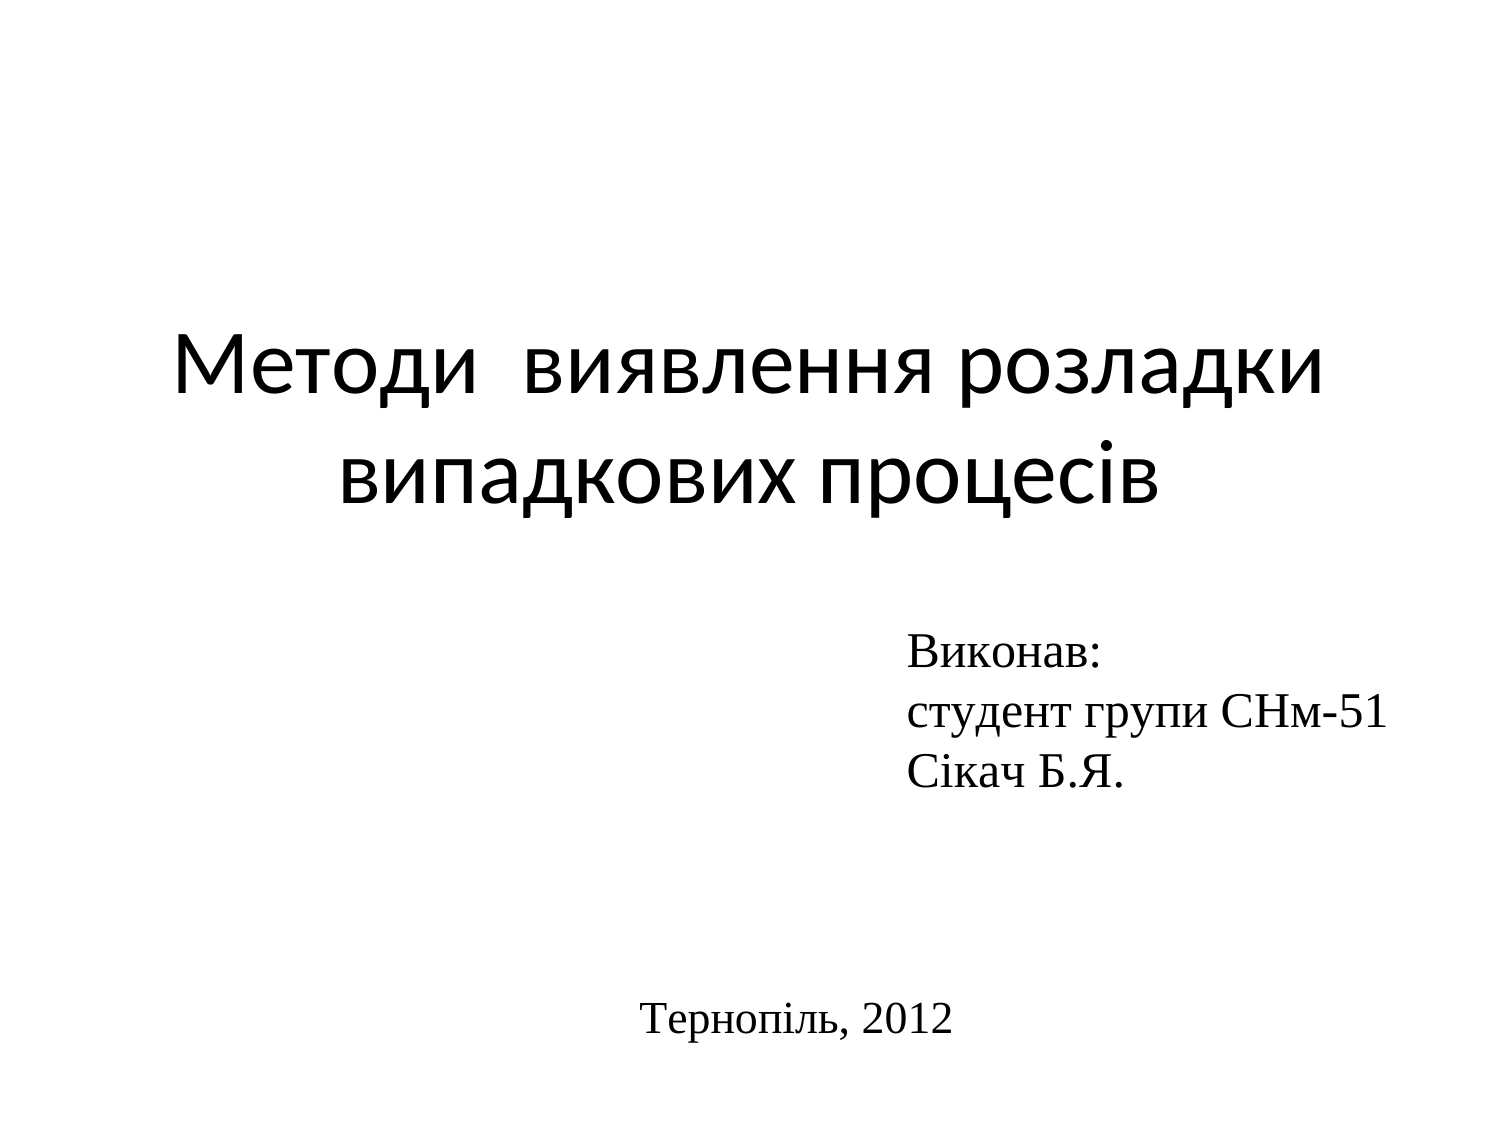

# Методи виявлення розладки випадкових процесів
Виконав:
студент групи СНм-51 Сікач Б.Я.
Тернопіль, 2012